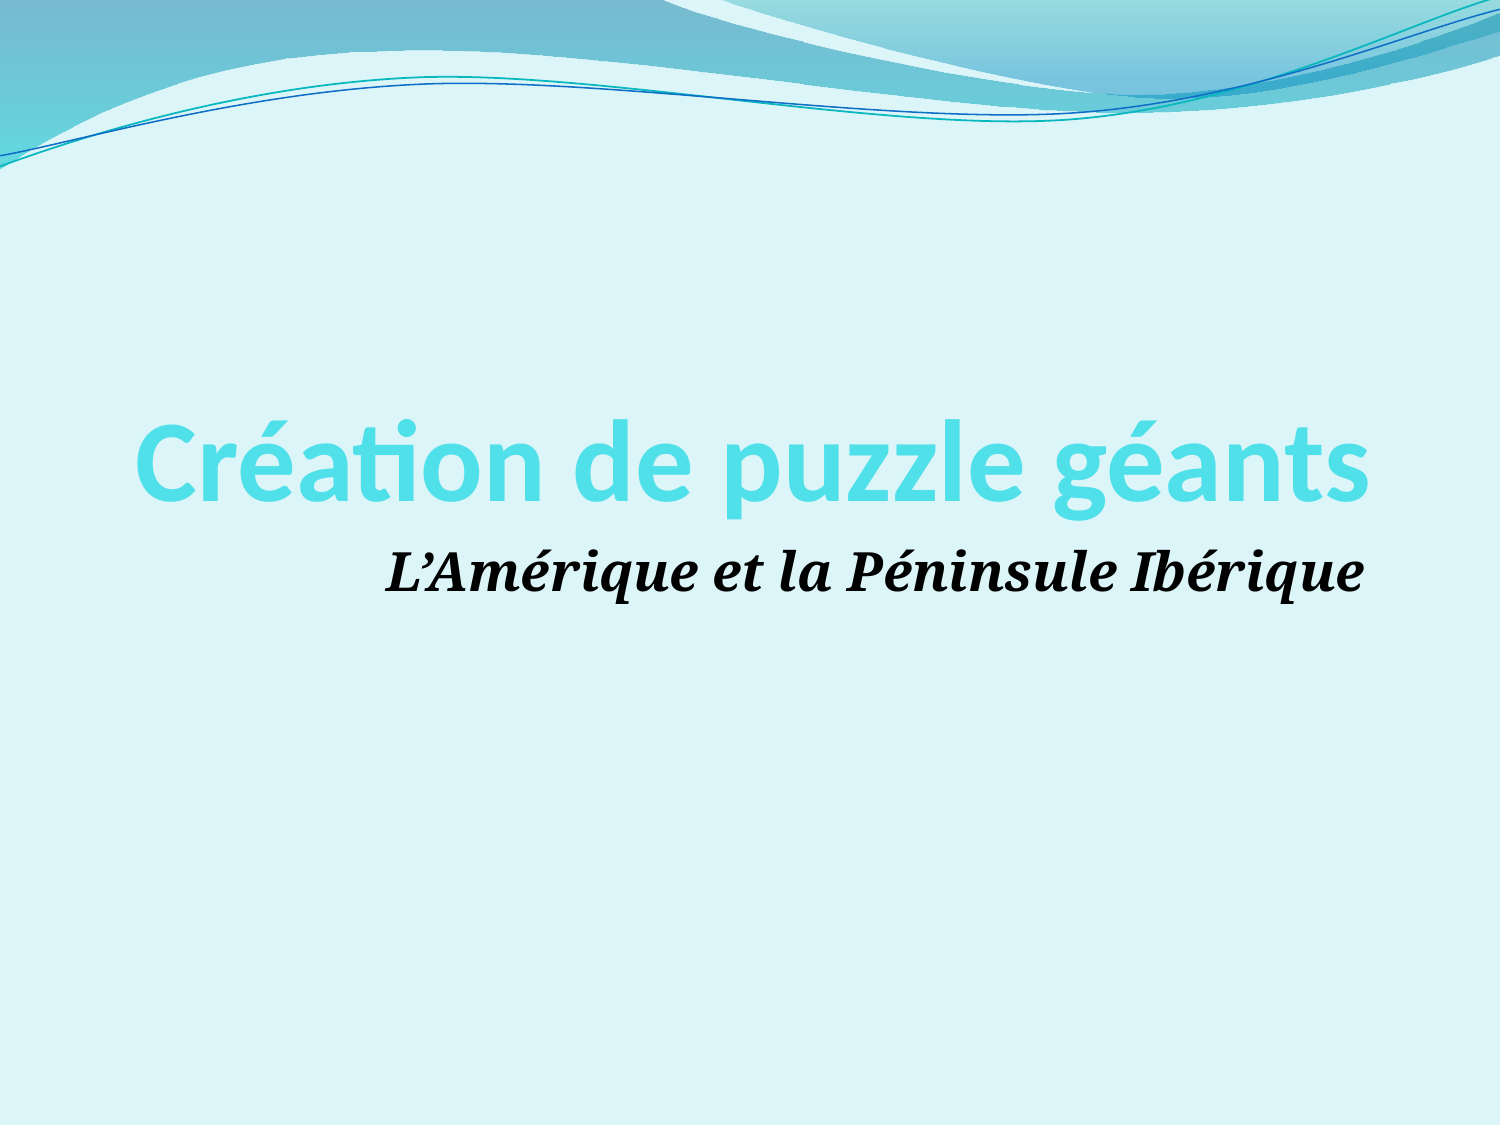

# Création de puzzle géants
L’Amérique et la Péninsule Ibérique